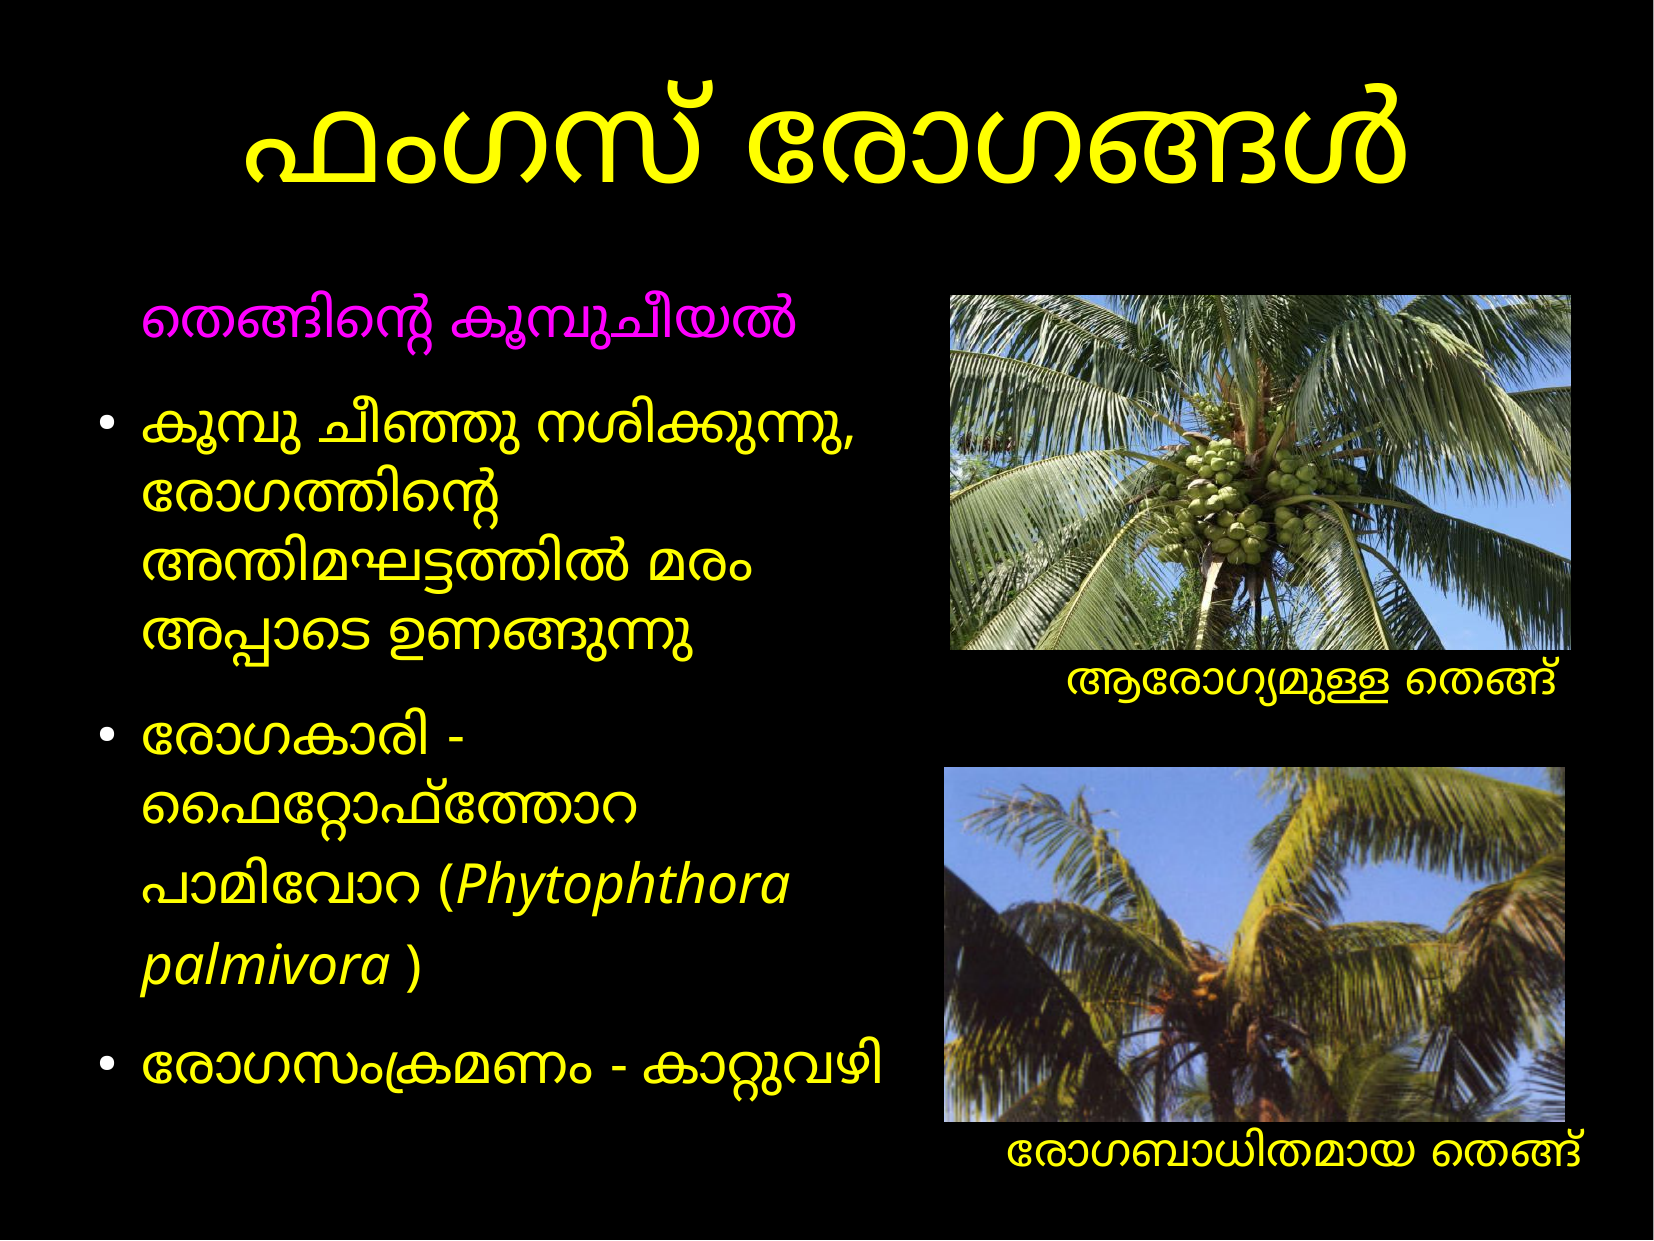

# ഫംഗസ് രോഗങ്ങള്‍
തെങ്ങിന്റെ കൂമ്പുചീയല്‍
കൂമ്പു ചീഞ്ഞു നശിക്കുന്നു, രോഗത്തിന്റെ അന്തിമഘട്ടത്തില്‍ മരം അപ്പാടെ ഉണങ്ങുന്നു
രോഗകാരി - ഫൈറ്റോഫ്ത്തോറ പാമിവോറ (Phytophthora palmivora )
രോഗസംക്രമണം - കാറ്റുവഴി
ആരോഗ്യമുള്ള തെങ്ങ്
രോഗബാധിതമായ തെങ്ങ്